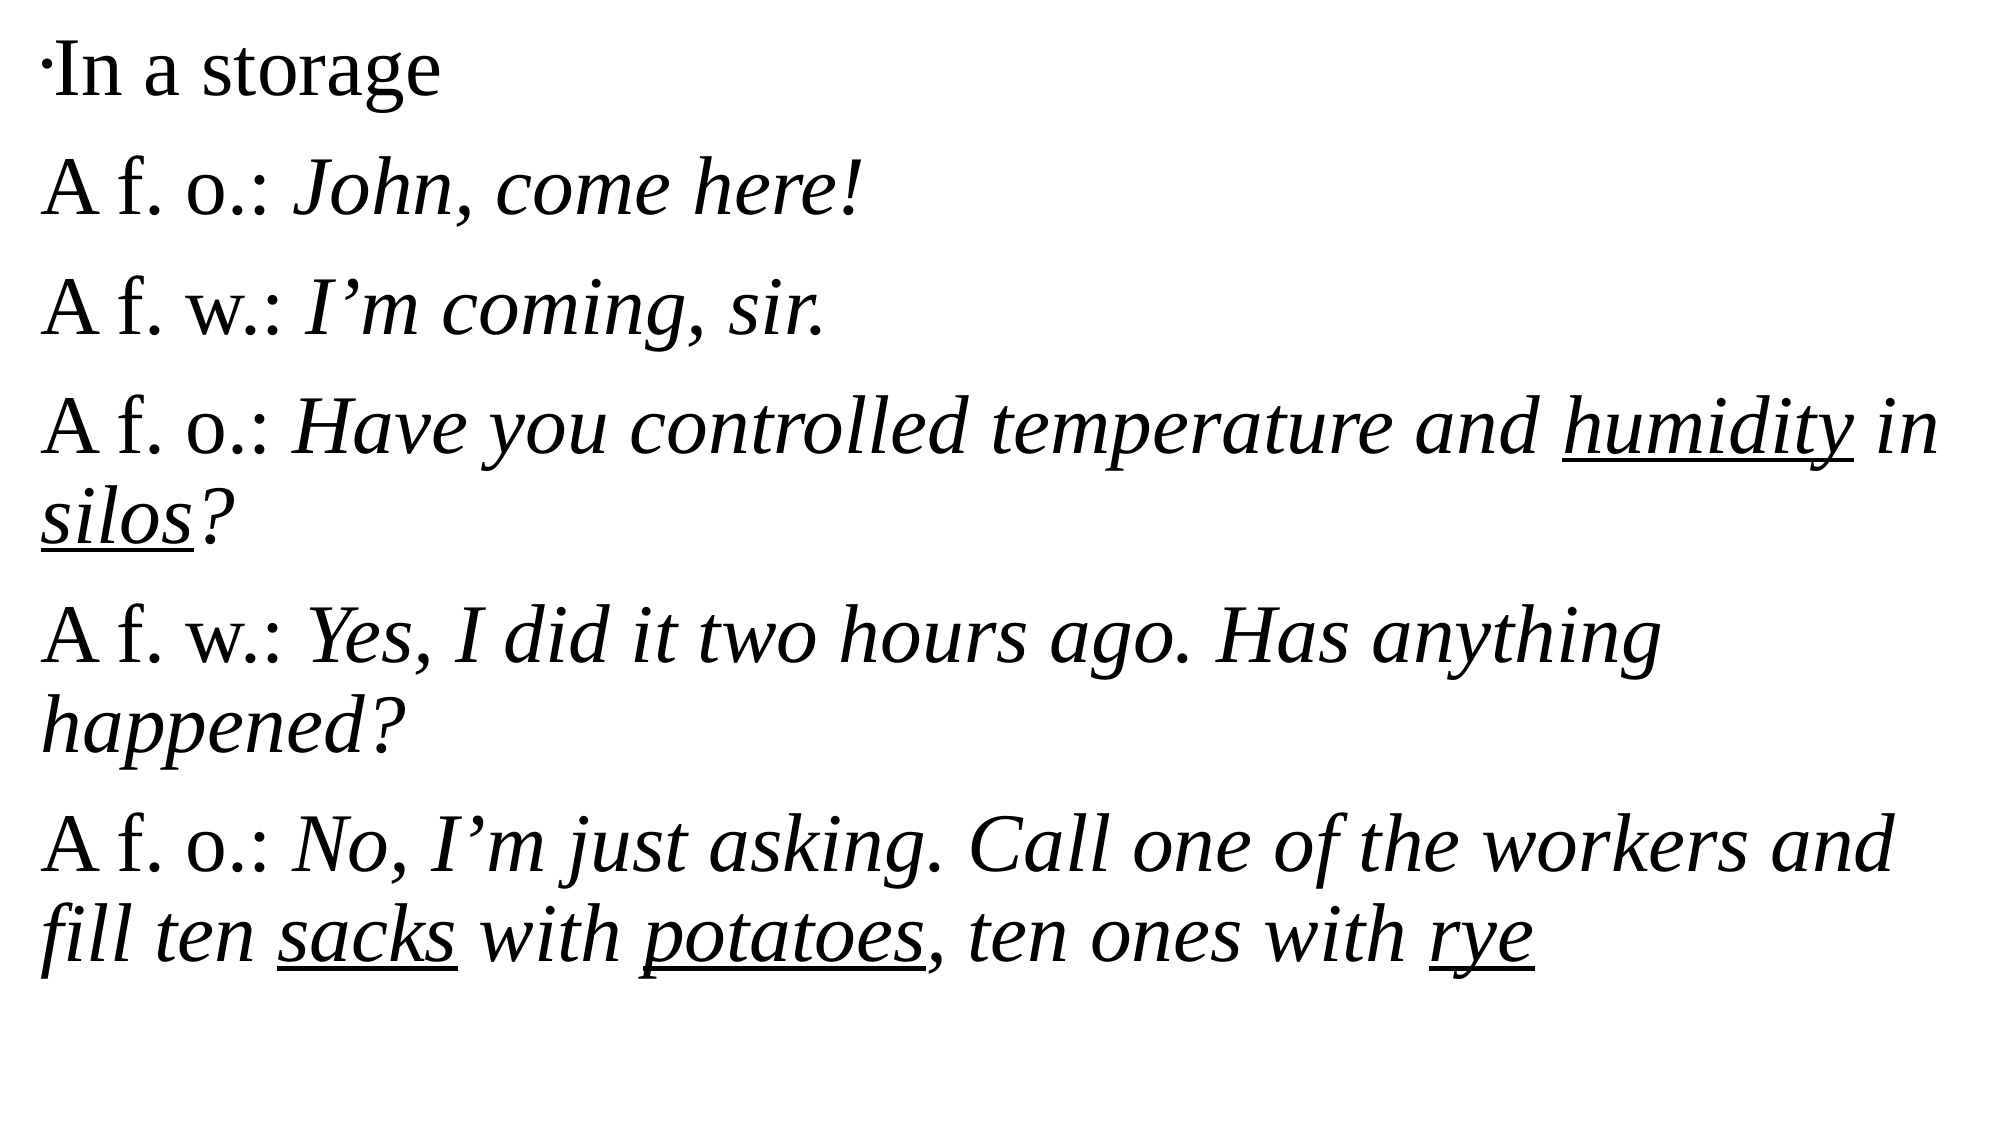

# In a storage
A f. o.: John, come here!
A f. w.: I’m coming, sir.
A f. o.: Have you controlled temperature and humidity in silos?
A f. w.: Yes, I did it two hours ago. Has anything happened?
A f. o.: No, I’m just asking. Call one of the workers and fill ten sacks with potatoes, ten ones with rye